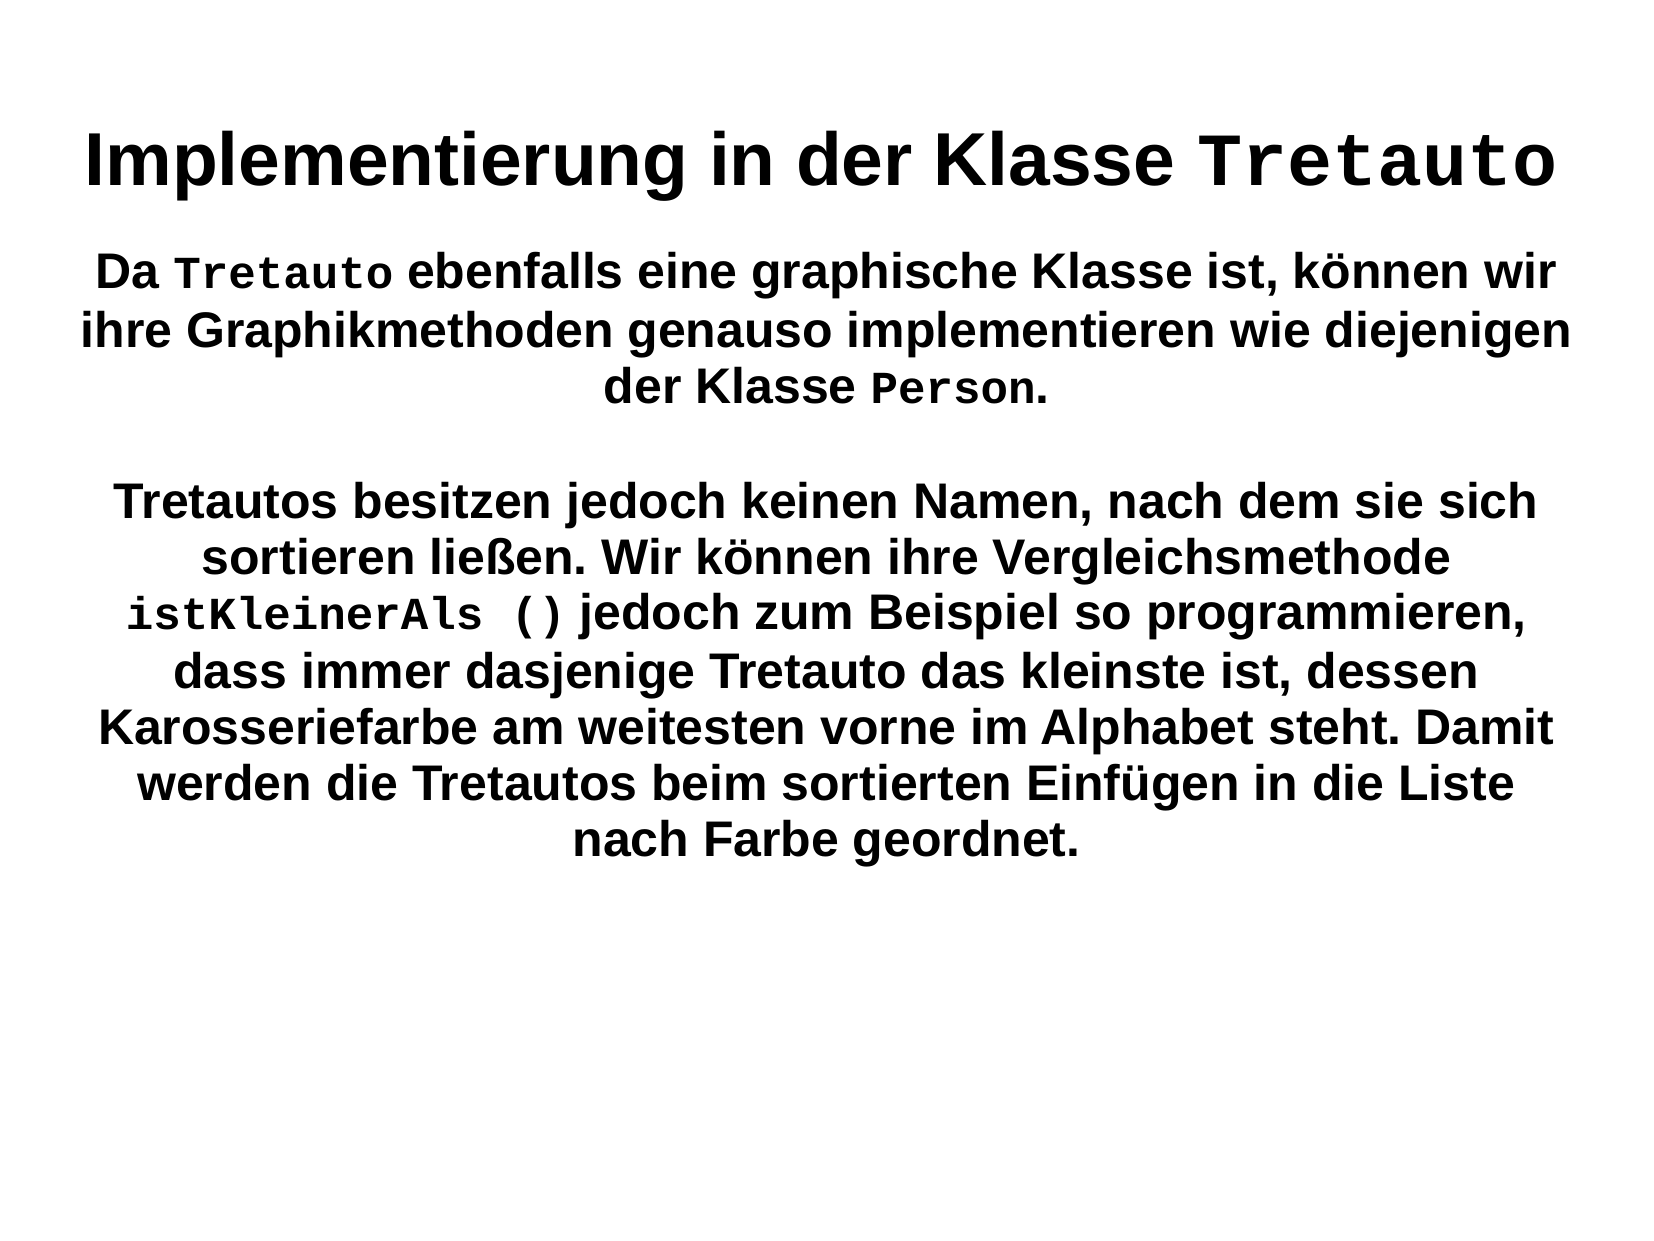

# Implementierung in der Klasse Tretauto
Da Tretauto ebenfalls eine graphische Klasse ist, können wir ihre Graphikmethoden genauso implementieren wie diejenigen der Klasse Person.
Tretautos besitzen jedoch keinen Namen, nach dem sie sich sortieren ließen. Wir können ihre Vergleichsmethode istKleinerAls () jedoch zum Beispiel so programmieren, dass immer dasjenige Tretauto das kleinste ist, dessen Karosseriefarbe am weitesten vorne im Alphabet steht. Damit werden die Tretautos beim sortierten Einfügen in die Liste nach Farbe geordnet.